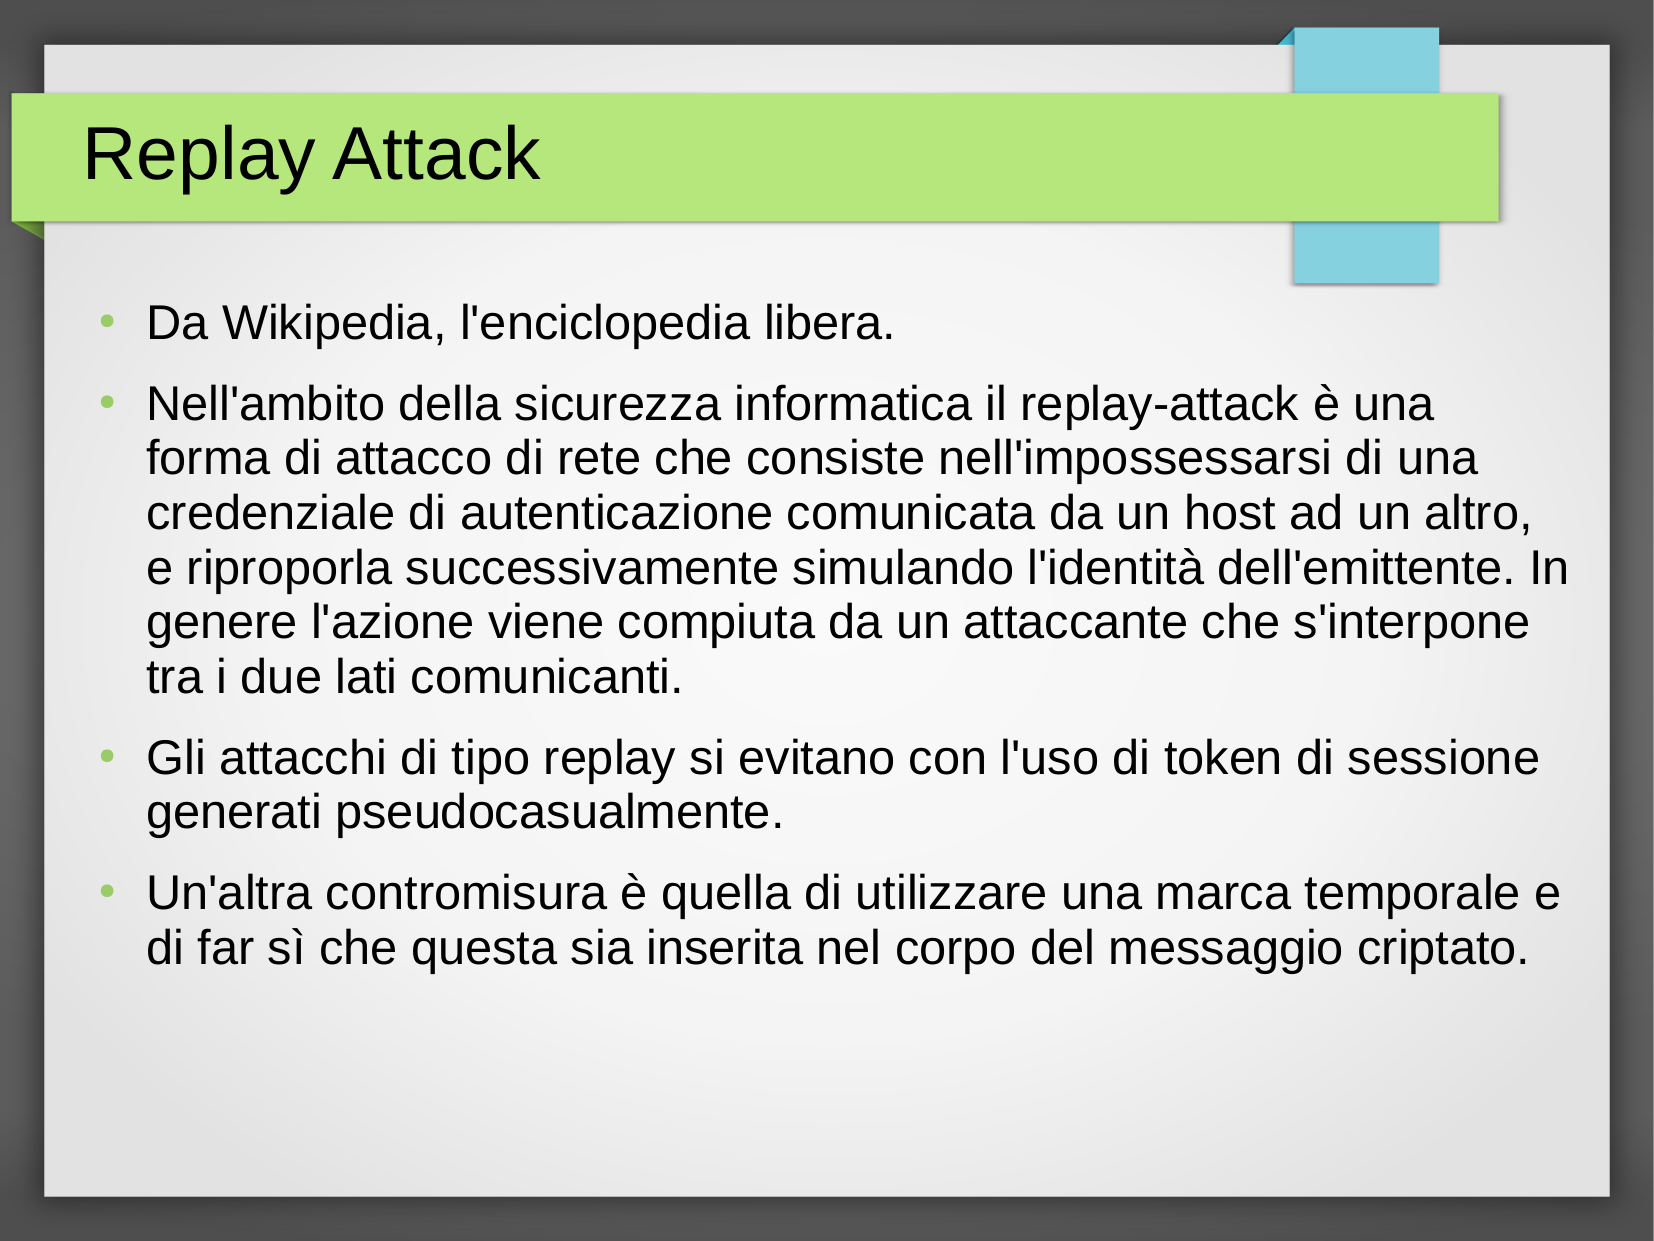

# Replay Attack
Da Wikipedia, l'enciclopedia libera.
Nell'ambito della sicurezza informatica il replay-attack è una forma di attacco di rete che consiste nell'impossessarsi di una credenziale di autenticazione comunicata da un host ad un altro, e riproporla successivamente simulando l'identità dell'emittente. In genere l'azione viene compiuta da un attaccante che s'interpone tra i due lati comunicanti.
Gli attacchi di tipo replay si evitano con l'uso di token di sessione generati pseudocasualmente.
Un'altra contromisura è quella di utilizzare una marca temporale e di far sì che questa sia inserita nel corpo del messaggio criptato.